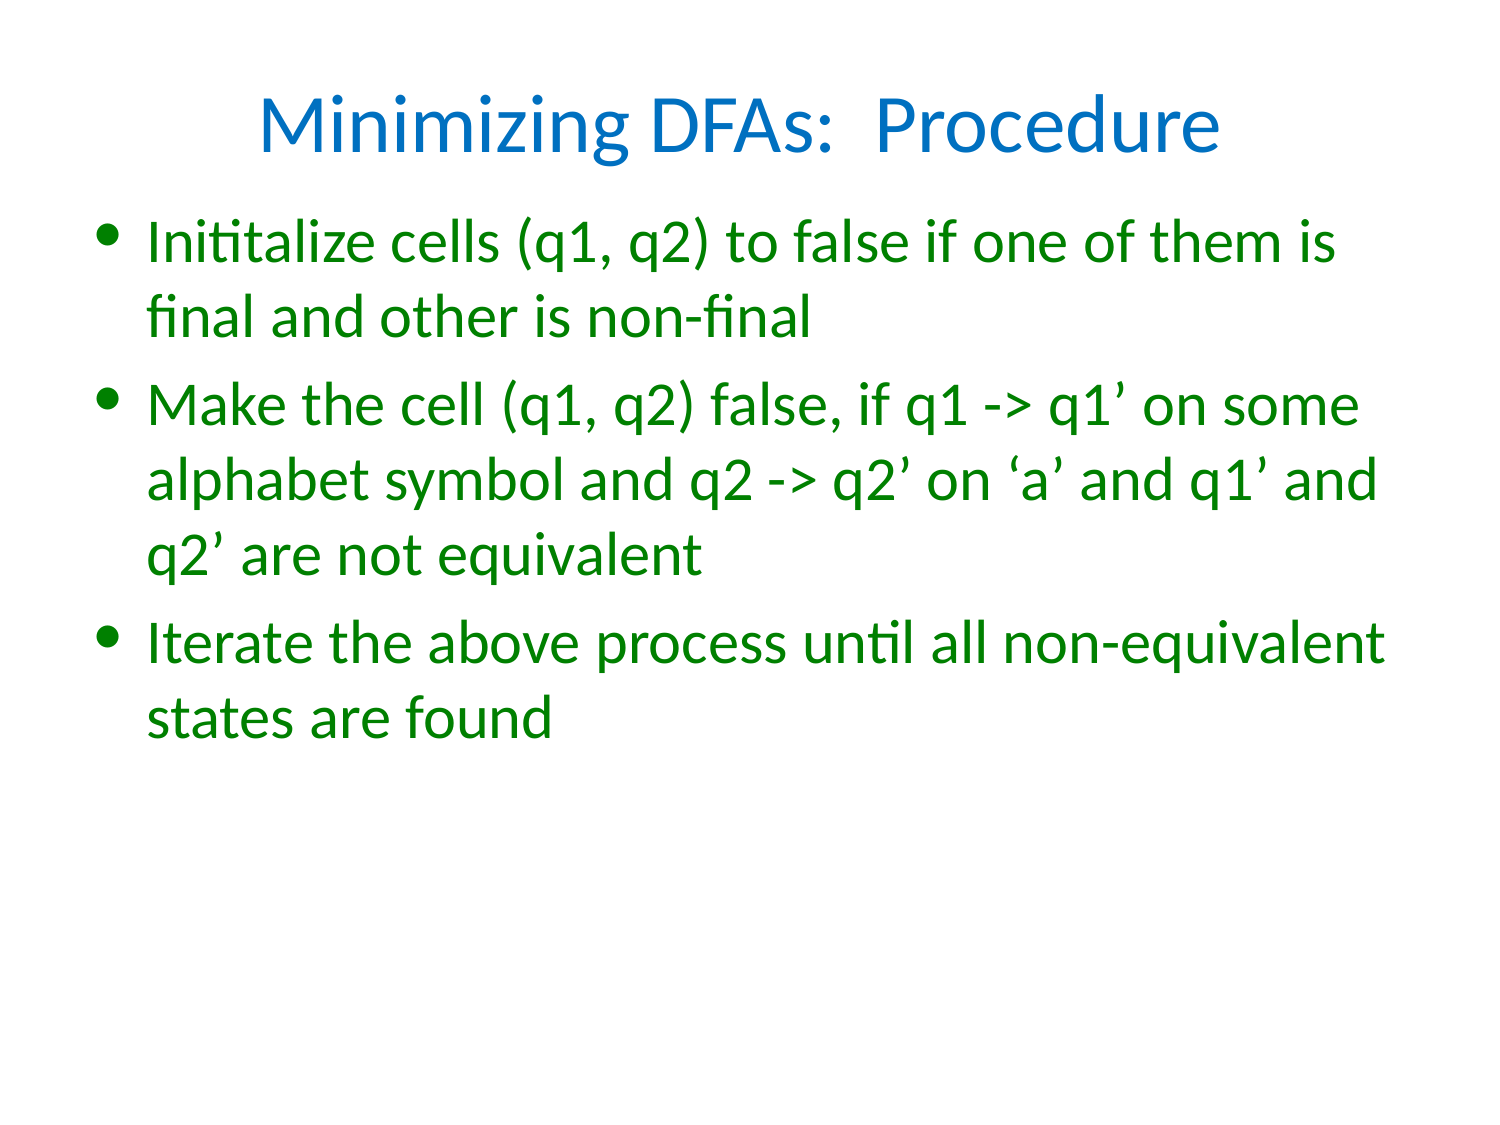

# Minimizing DFAs: Procedure
Inititalize cells (q1, q2) to false if one of them is final and other is non-final
Make the cell (q1, q2) false, if q1 -> q1’ on some alphabet symbol and q2 -> q2’ on ‘a’ and q1’ and q2’ are not equivalent
Iterate the above process until all non-equivalent states are found